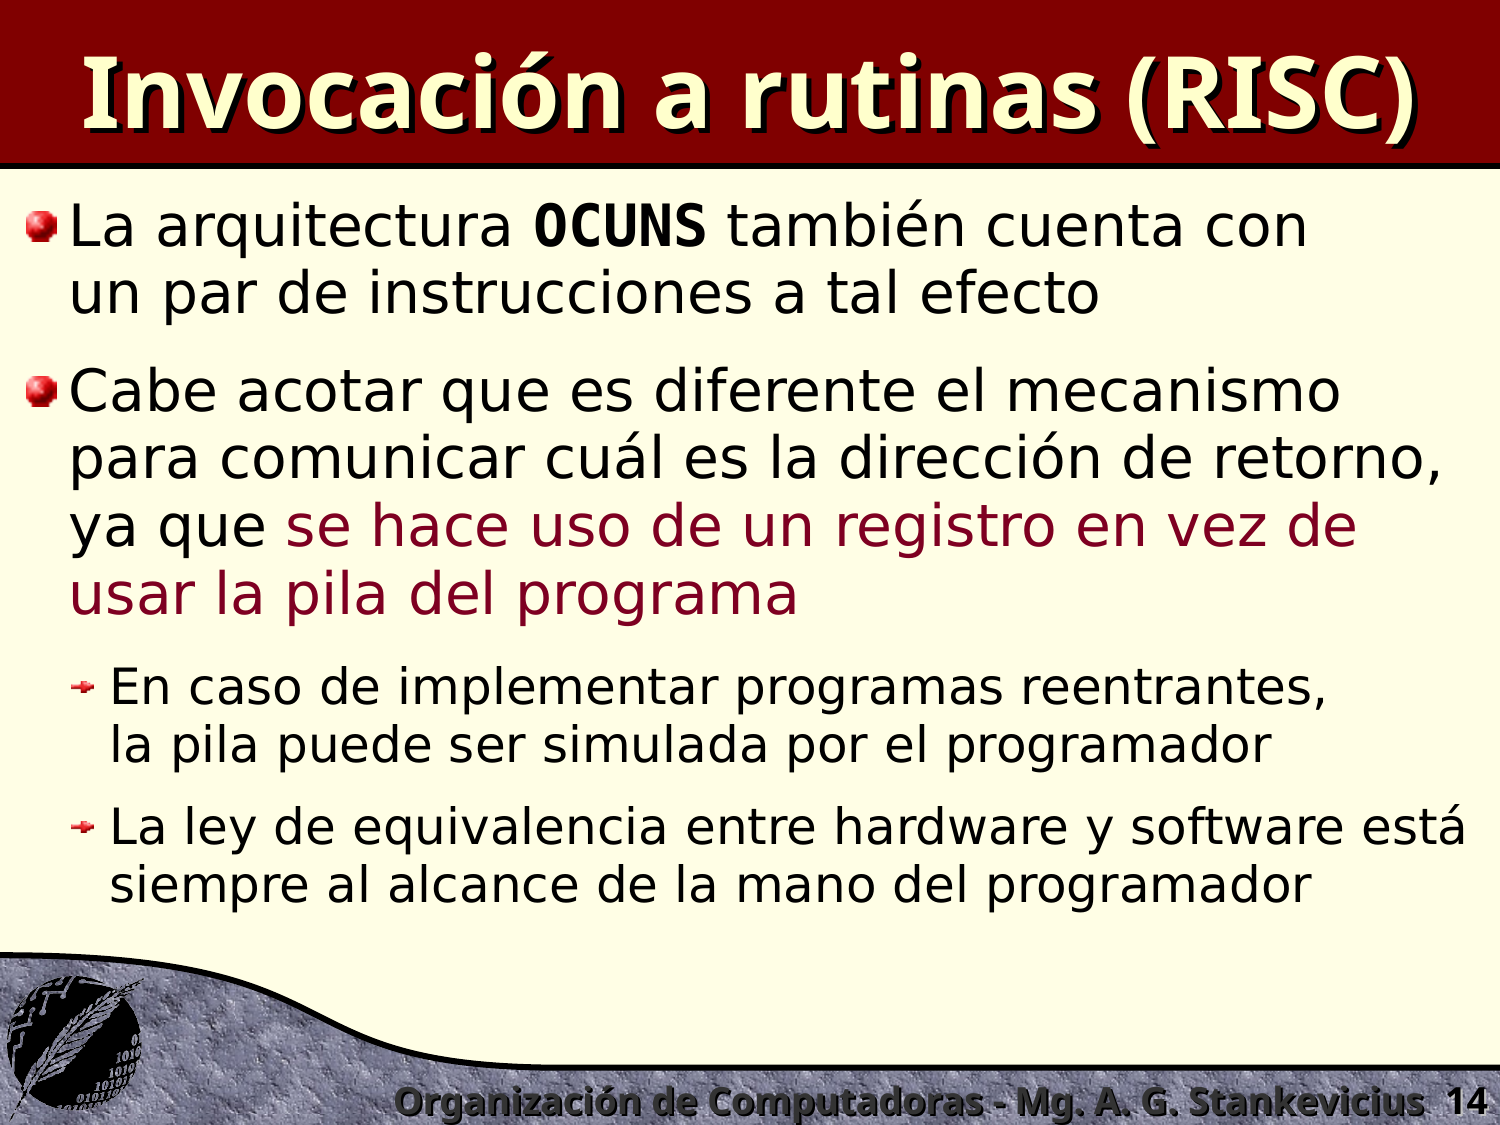

# Invocación a rutinas (RISC)
La arquitectura OCUNS también cuenta con
un par de instrucciones a tal efecto
Cabe acotar que es diferente el mecanismo para comunicar cuál es la dirección de retorno, ya que se hace uso de un registro en vez de
usar la pila del programa
En caso de implementar programas reentrantes,
la pila puede ser simulada por el programador
La ley de equivalencia entre hardware y software está siempre al alcance de la mano del programador
14